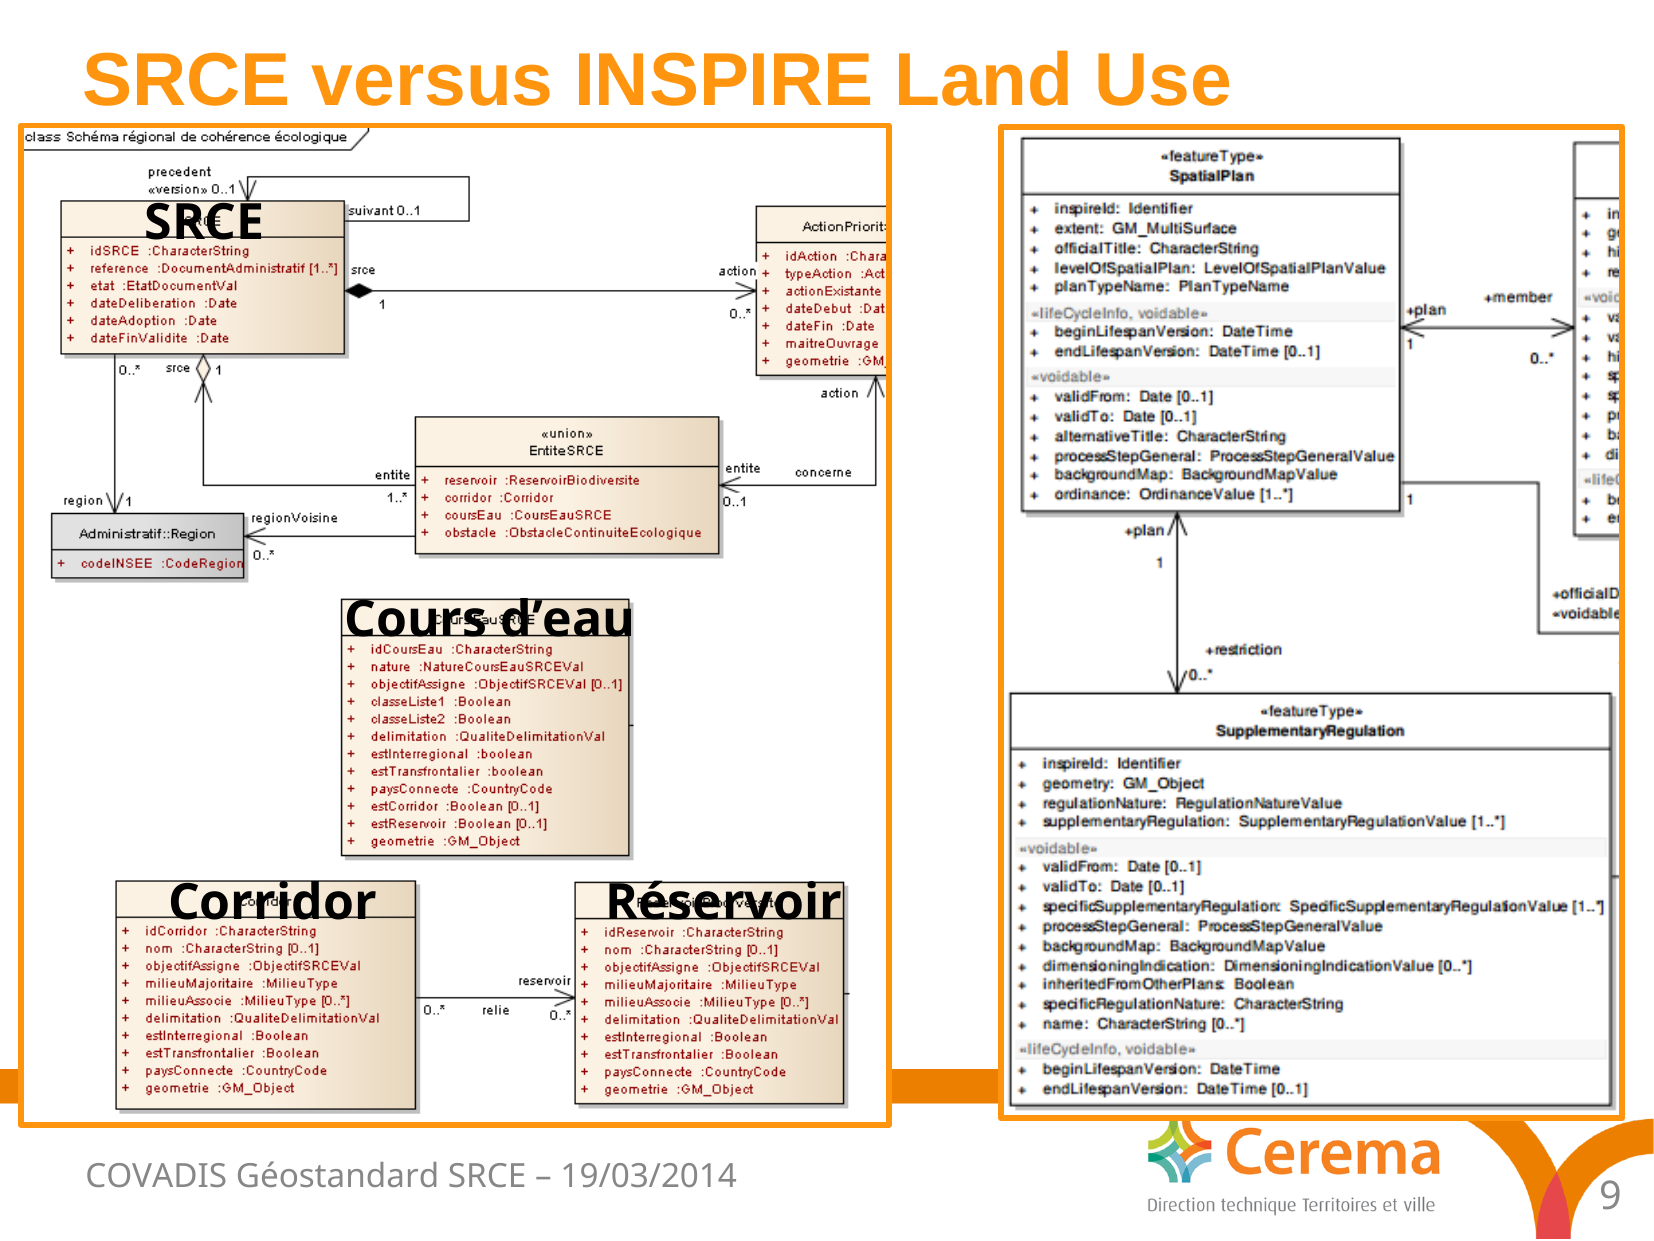

# SRCE versus INSPIRE Land Use
SRCE
Cours d’eau
Corridor
Réservoir